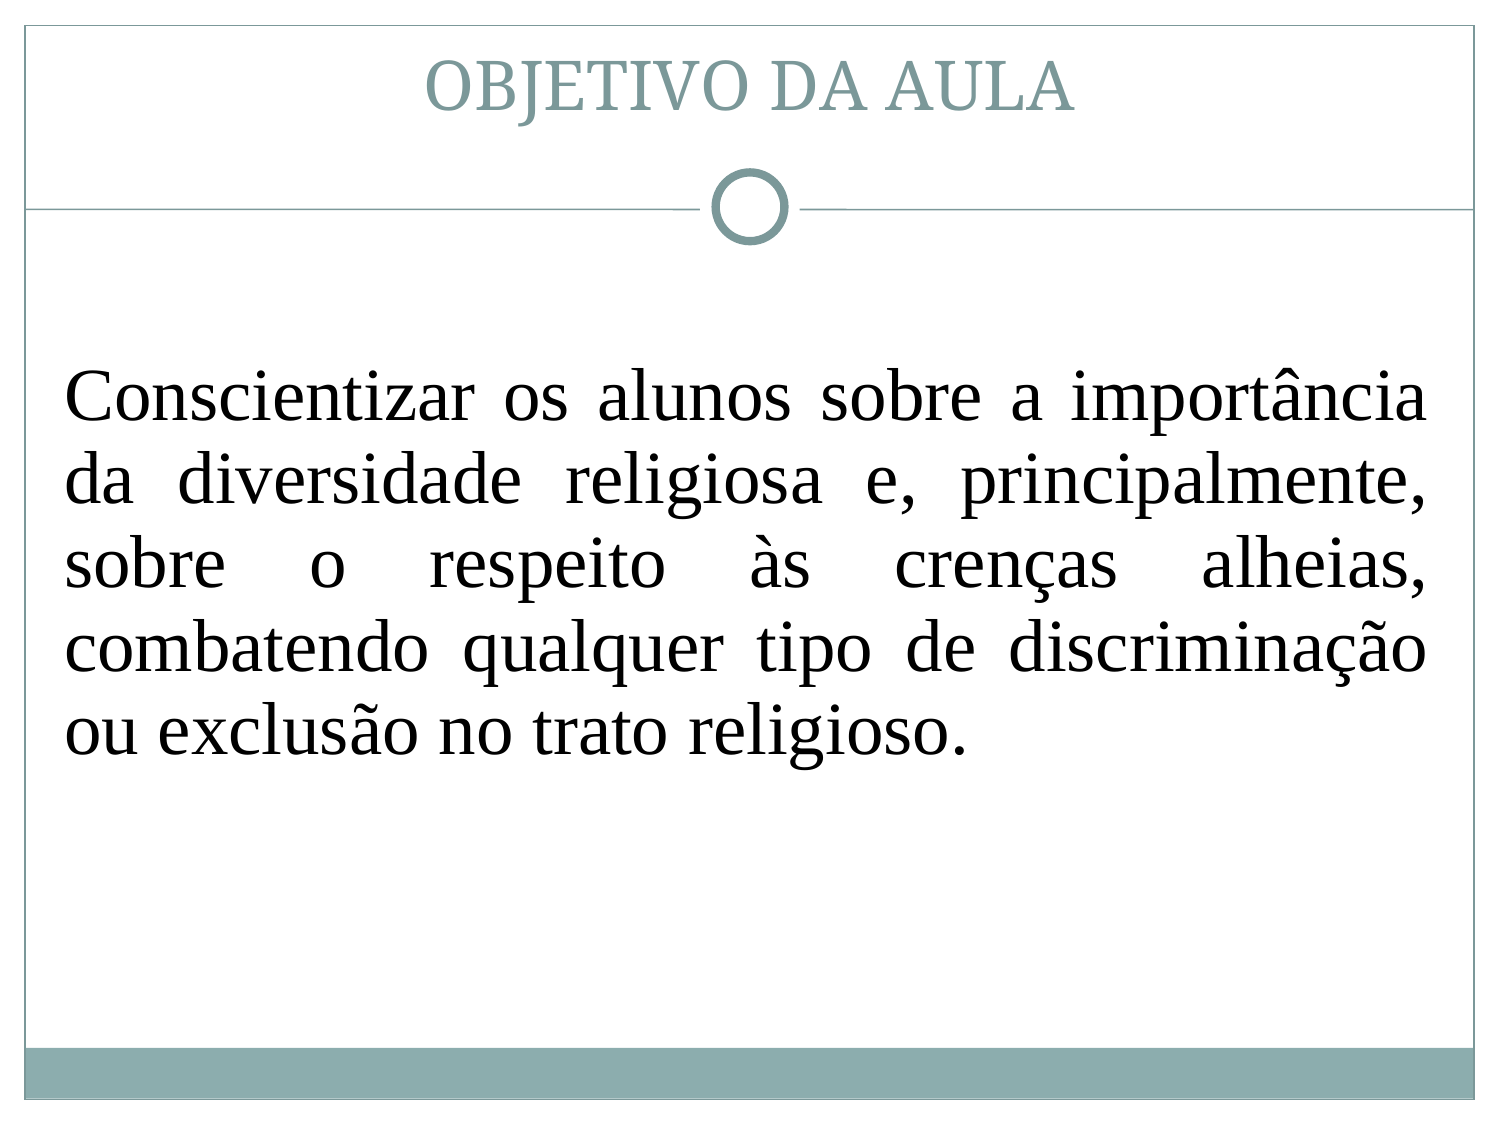

OBJETIVO DA AULA
Conscientizar os alunos sobre a importância da diversidade religiosa e, principalmente, sobre o respeito às crenças alheias, combatendo qualquer tipo de discriminação ou exclusão no trato religioso.